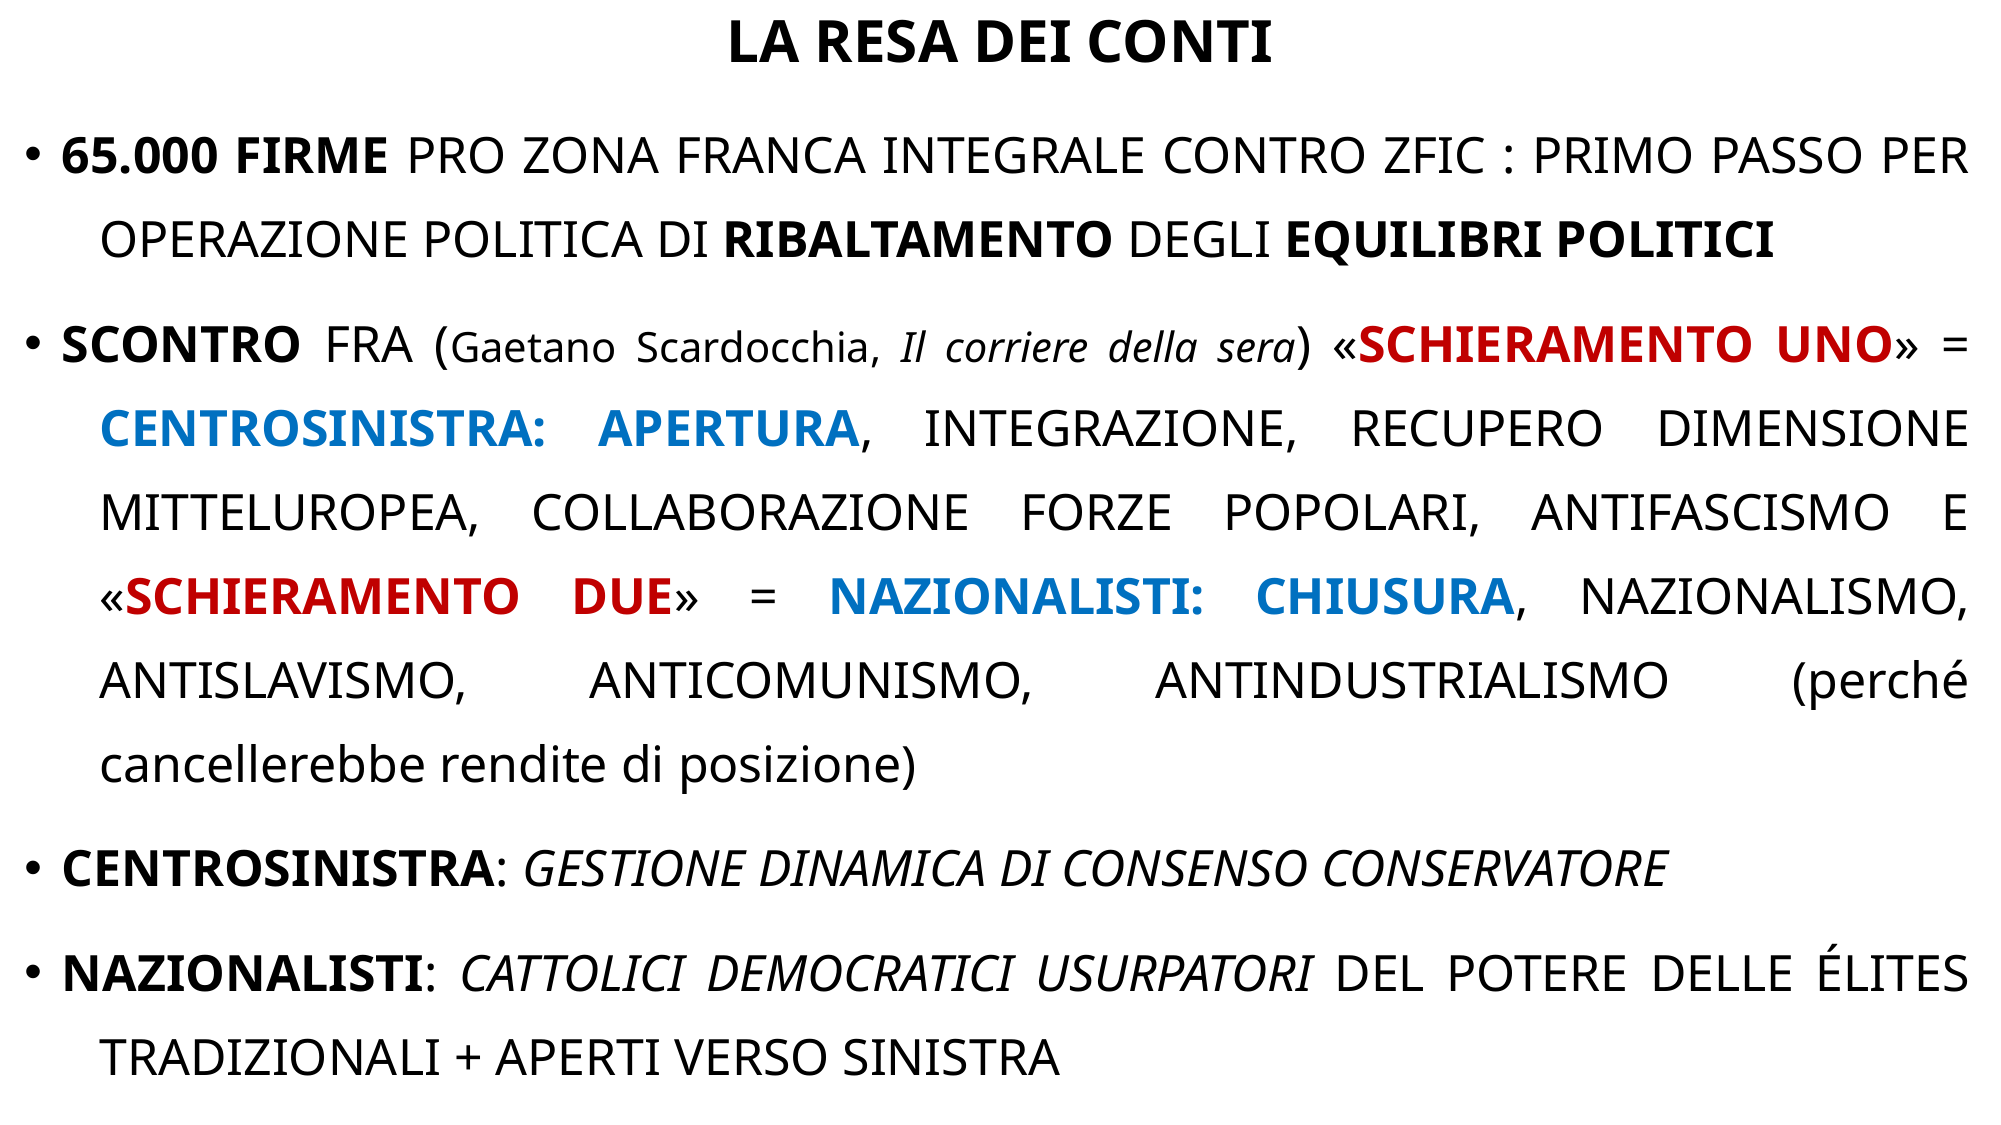

# LA RESA DEI CONTI
65.000 FIRME PRO ZONA FRANCA INTEGRALE CONTRO ZFIC : PRIMO PASSO PER OPERAZIONE POLITICA DI RIBALTAMENTO DEGLI EQUILIBRI POLITICI
SCONTRO FRA (Gaetano Scardocchia, Il corriere della sera) «SCHIERAMENTO UNO» = CENTROSINISTRA: APERTURA, INTEGRAZIONE, RECUPERO DIMENSIONE MITTELUROPEA, COLLABORAZIONE FORZE POPOLARI, ANTIFASCISMO E «SCHIERAMENTO DUE» = NAZIONALISTI: CHIUSURA, NAZIONALISMO, ANTISLAVISMO, ANTICOMUNISMO, ANTINDUSTRIALISMO (perché cancellerebbe rendite di posizione)
CENTROSINISTRA: GESTIONE DINAMICA DI CONSENSO CONSERVATORE
NAZIONALISTI: CATTOLICI DEMOCRATICI USURPATORI DEL POTERE DELLE ÉLITES TRADIZIONALI + APERTI VERSO SINISTRA